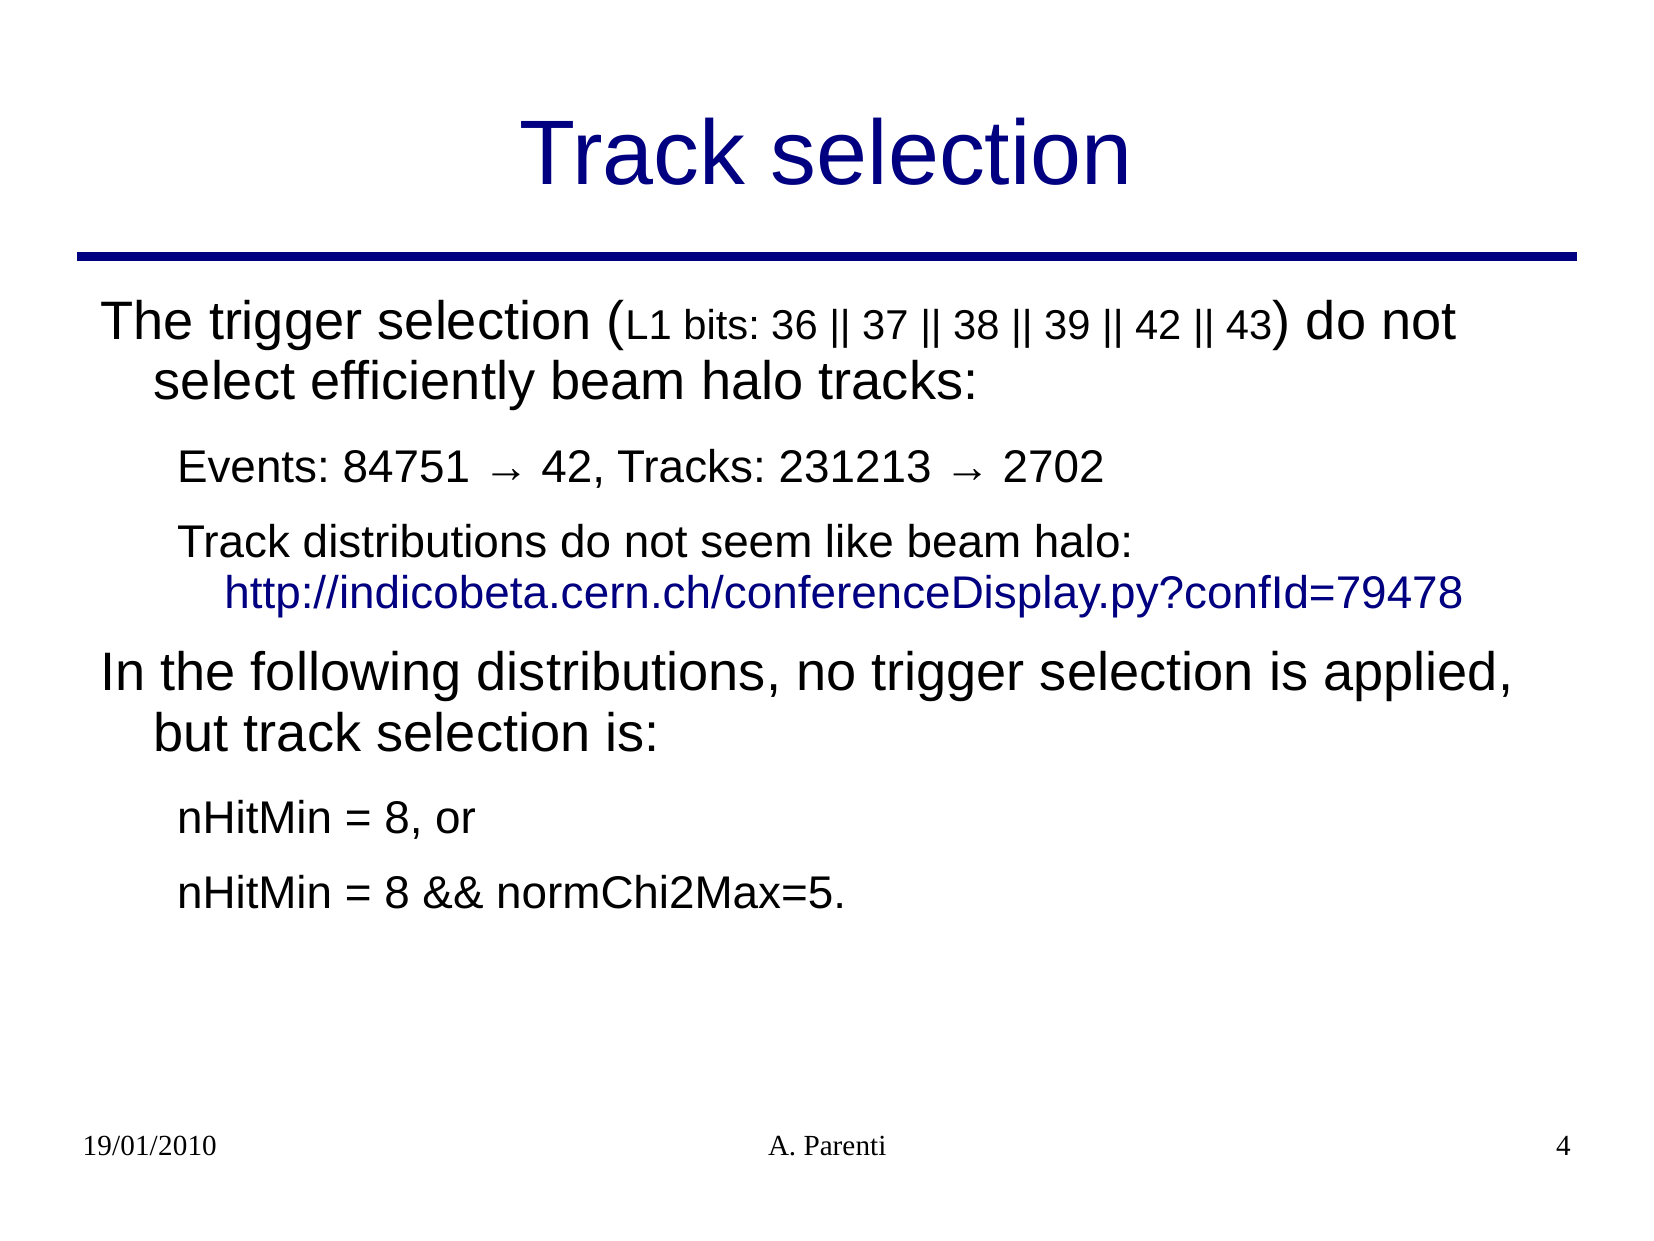

# Track selection
The trigger selection (L1 bits: 36 || 37 || 38 || 39 || 42 || 43) do not select efficiently beam halo tracks:
Events: 84751 → 42, Tracks: 231213 → 2702
Track distributions do not seem like beam halo: http://indicobeta.cern.ch/conferenceDisplay.py?confId=79478
In the following distributions, no trigger selection is applied, but track selection is:
nHitMin = 8, or
nHitMin = 8 && normChi2Max=5.
4